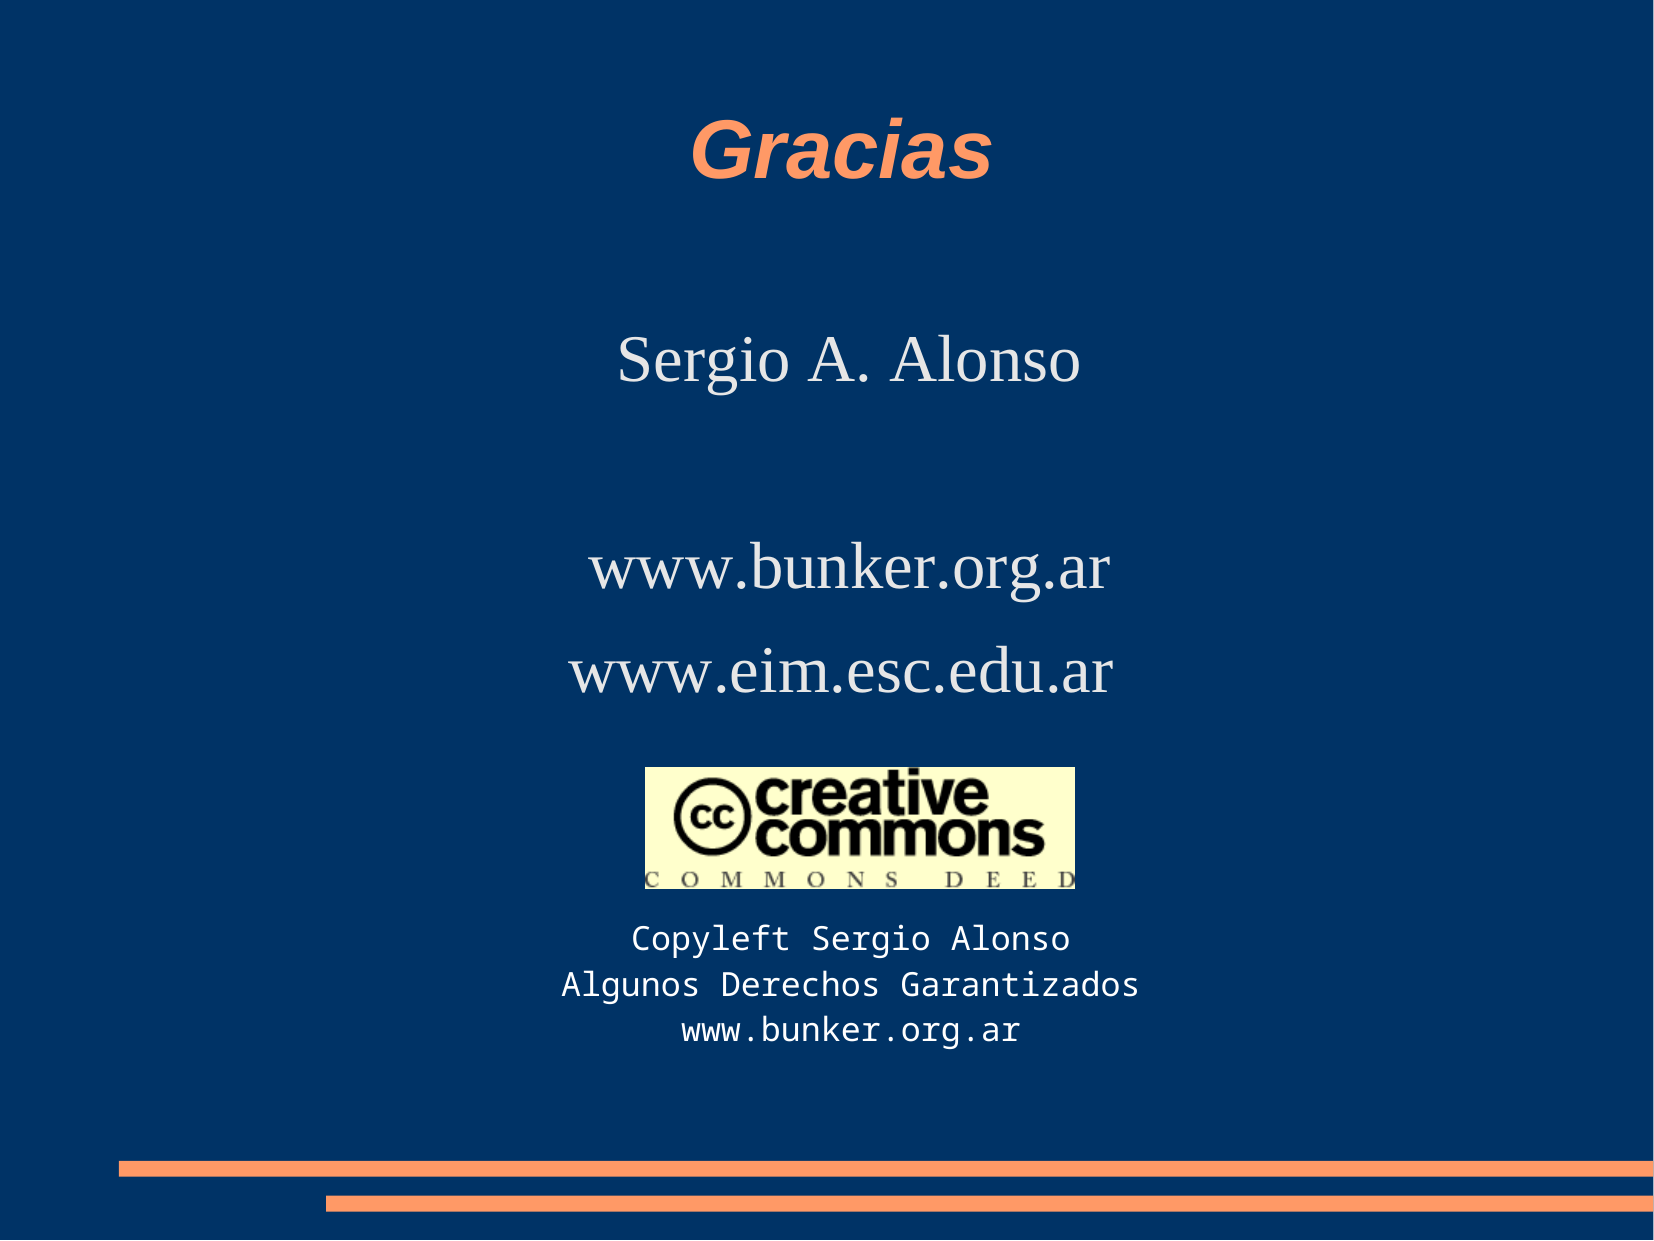

# Gracias
Sergio A. Alonso
www.bunker.org.ar
www.eim.esc.edu.ar
Copyleft Sergio Alonso
Algunos Derechos Garantizados
www.bunker.org.ar